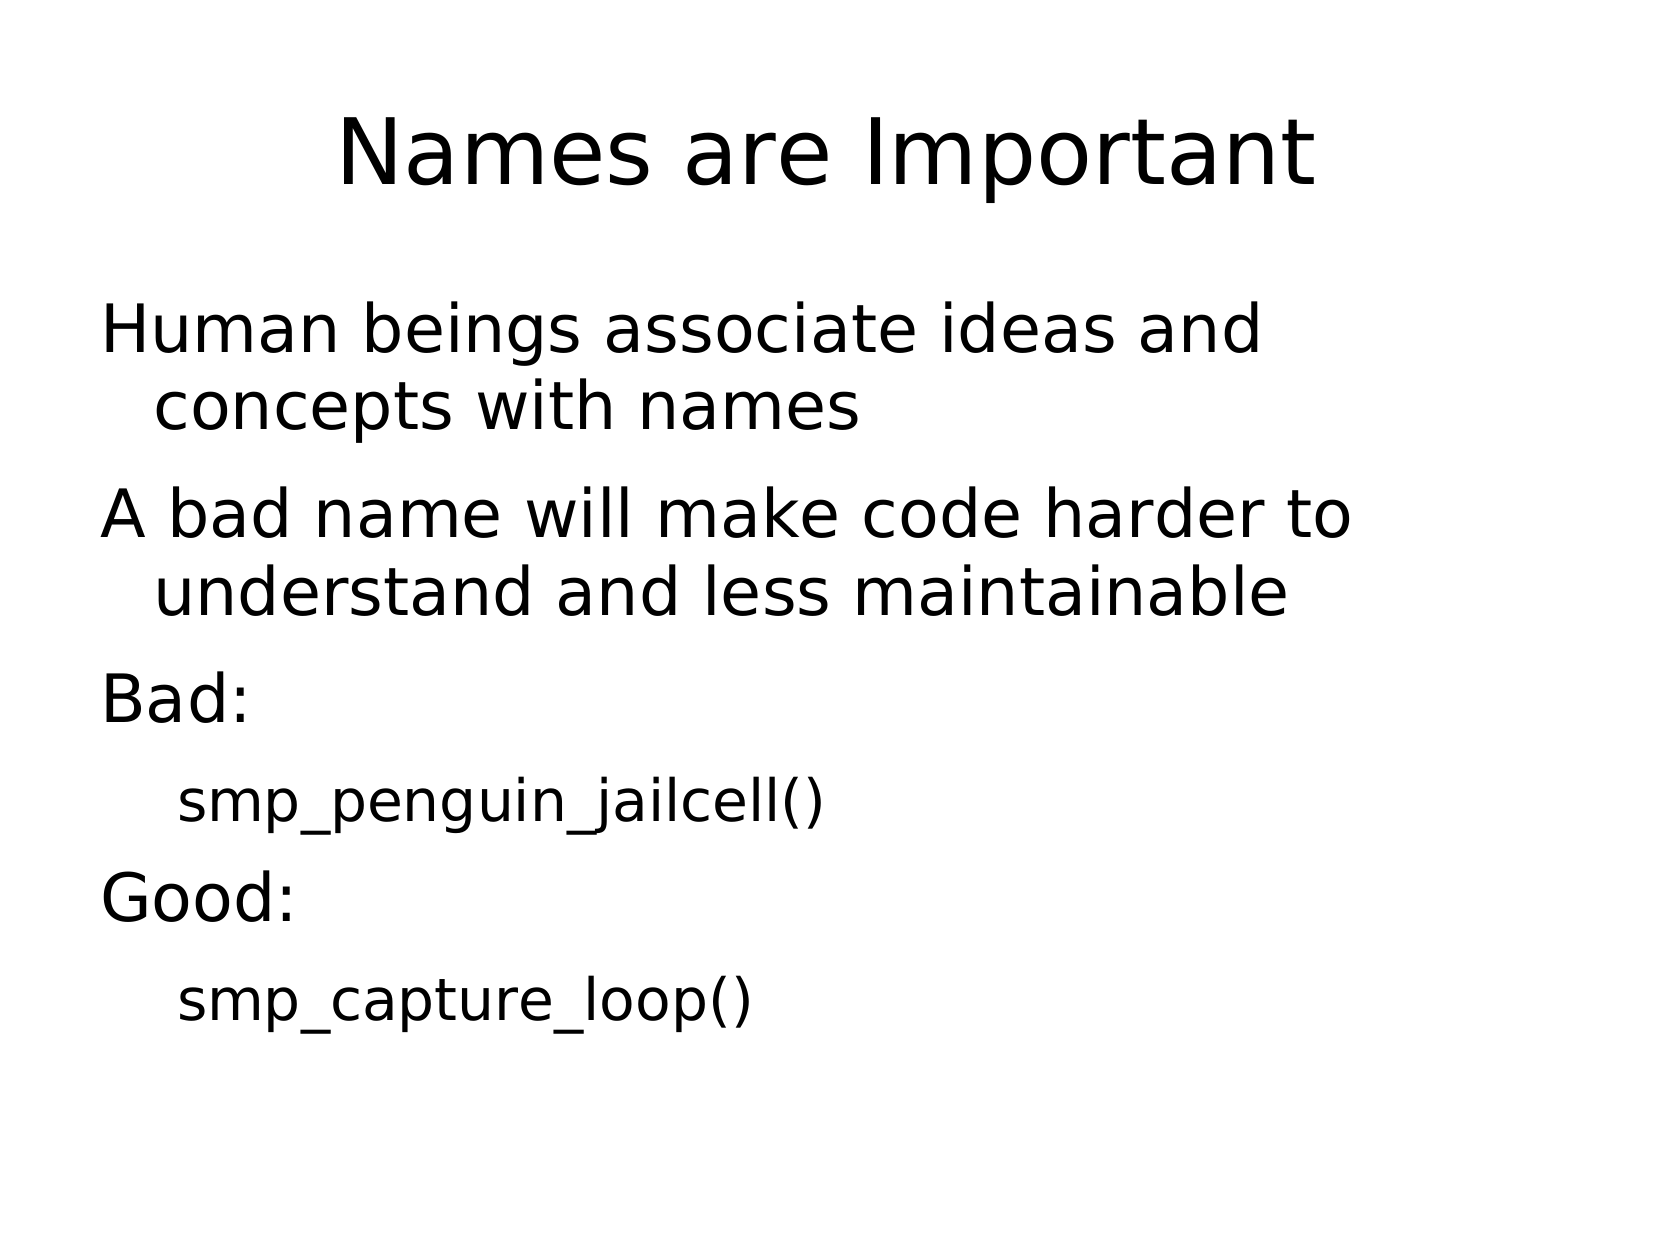

# Names are Important
Human beings associate ideas and concepts with names
A bad name will make code harder to understand and less maintainable
Bad:
smp_penguin_jailcell()
Good:
smp_capture_loop()